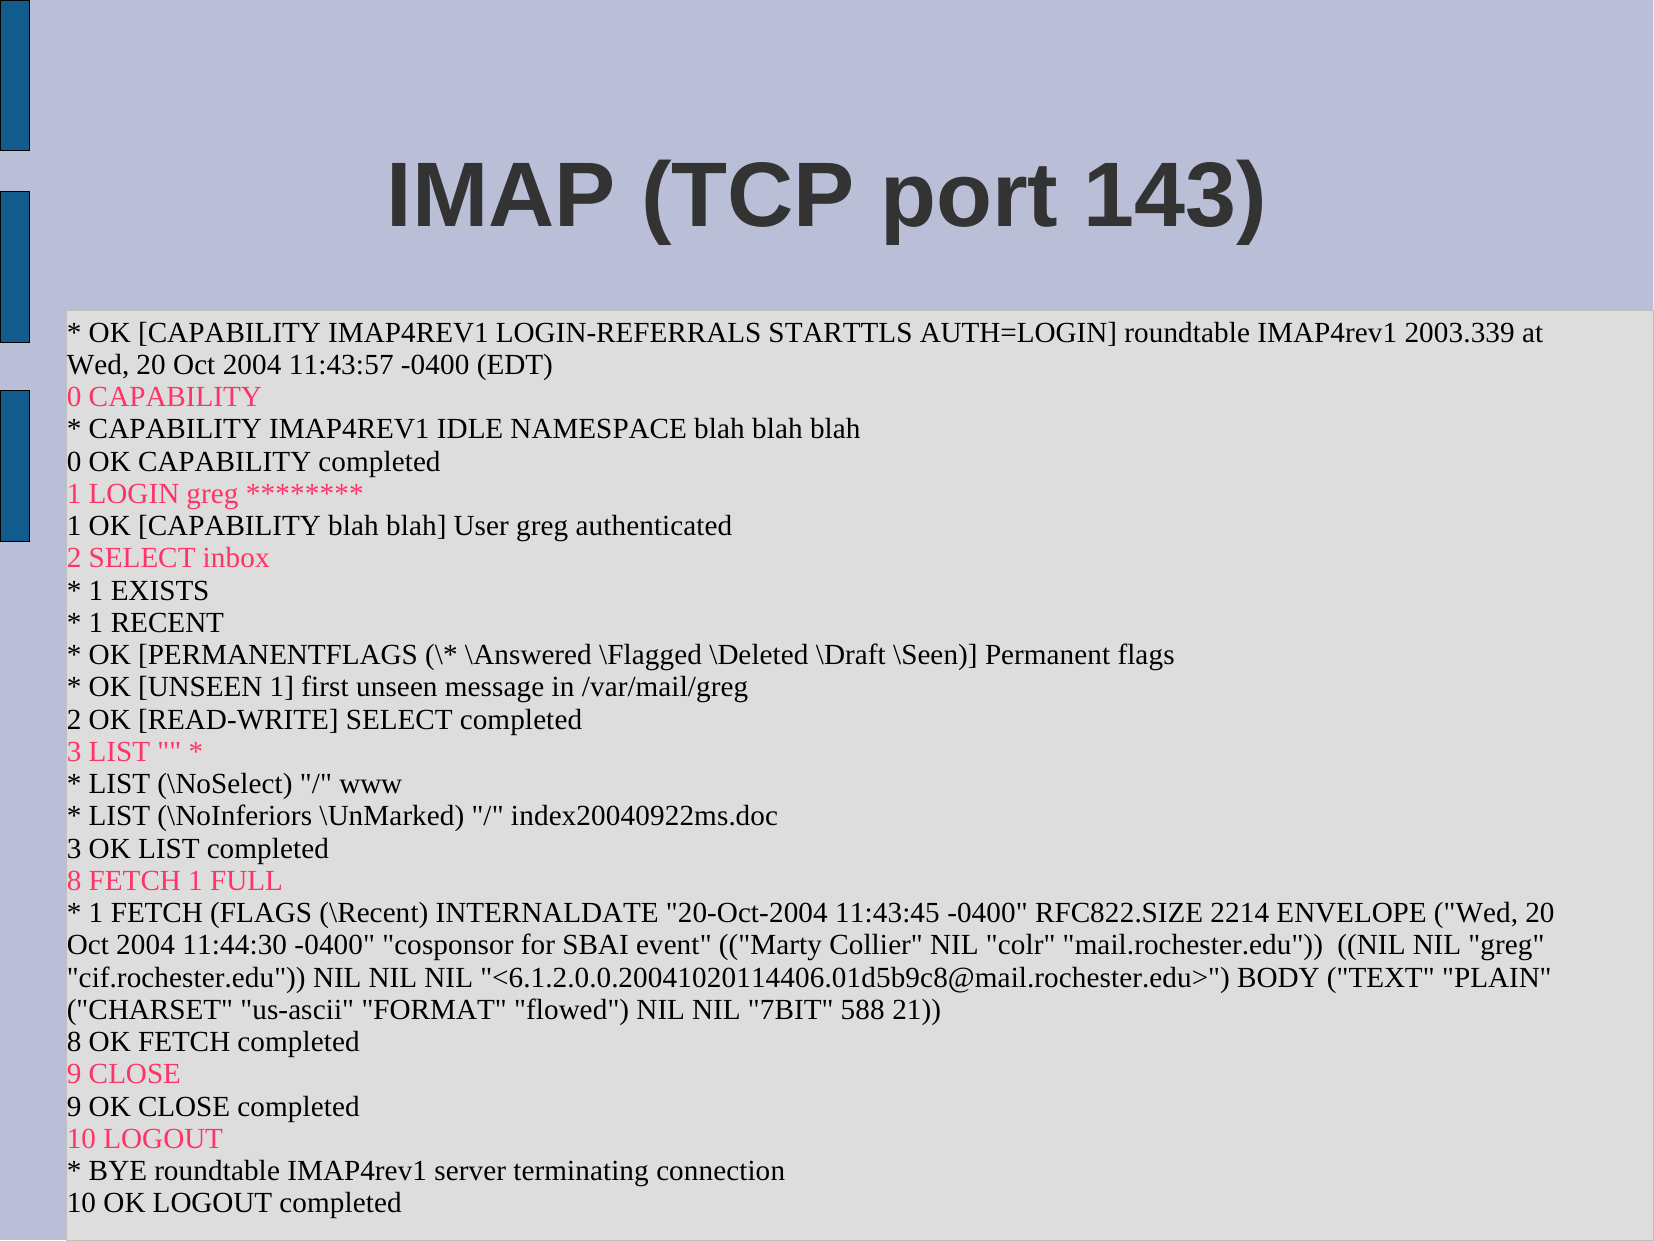

# IMAP (TCP port 143)
* OK [CAPABILITY IMAP4REV1 LOGIN-REFERRALS STARTTLS AUTH=LOGIN] roundtable IMAP4rev1 2003.339 at Wed, 20 Oct 2004 11:43:57 -0400 (EDT)
0 CAPABILITY
* CAPABILITY IMAP4REV1 IDLE NAMESPACE blah blah blah
0 OK CAPABILITY completed
1 LOGIN greg ********
1 OK [CAPABILITY blah blah] User greg authenticated
2 SELECT inbox
* 1 EXISTS
* 1 RECENT
* OK [PERMANENTFLAGS (\* \Answered \Flagged \Deleted \Draft \Seen)] Permanent flags
* OK [UNSEEN 1] first unseen message in /var/mail/greg
2 OK [READ-WRITE] SELECT completed
3 LIST "" *
* LIST (\NoSelect) "/" www
* LIST (\NoInferiors \UnMarked) "/" index20040922ms.doc
3 OK LIST completed
8 FETCH 1 FULL
* 1 FETCH (FLAGS (\Recent) INTERNALDATE "20-Oct-2004 11:43:45 -0400" RFC822.SIZE 2214 ENVELOPE ("Wed, 20 Oct 2004 11:44:30 -0400" "cosponsor for SBAI event" (("Marty Collier" NIL "colr" "mail.rochester.edu")) ((NIL NIL "greg" "cif.rochester.edu")) NIL NIL NIL "<6.1.2.0.0.20041020114406.01d5b9c8@mail.rochester.edu>") BODY ("TEXT" "PLAIN" ("CHARSET" "us-ascii" "FORMAT" "flowed") NIL NIL "7BIT" 588 21))
8 OK FETCH completed
9 CLOSE
9 OK CLOSE completed
10 LOGOUT
* BYE roundtable IMAP4rev1 server terminating connection
10 OK LOGOUT completed